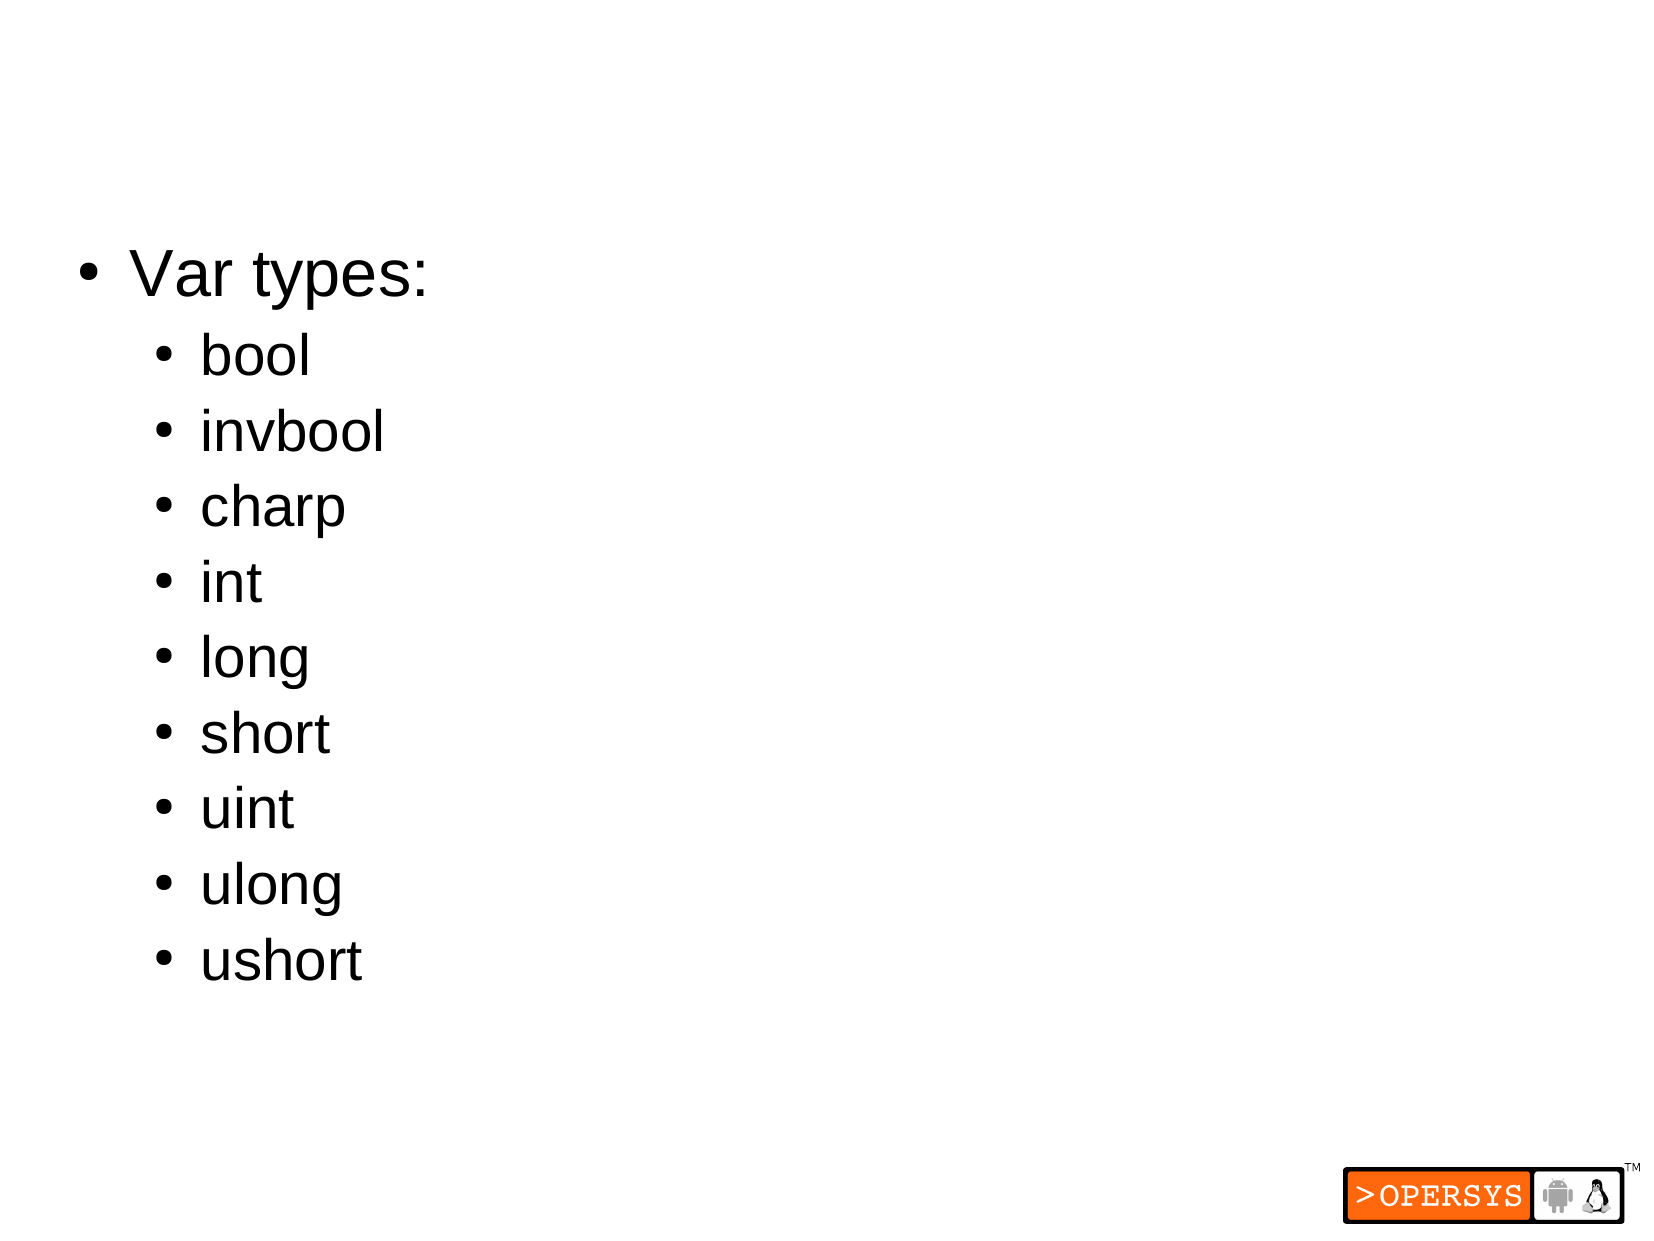

# Var types:
bool
invbool
charp
int
long
short
uint
ulong
ushort